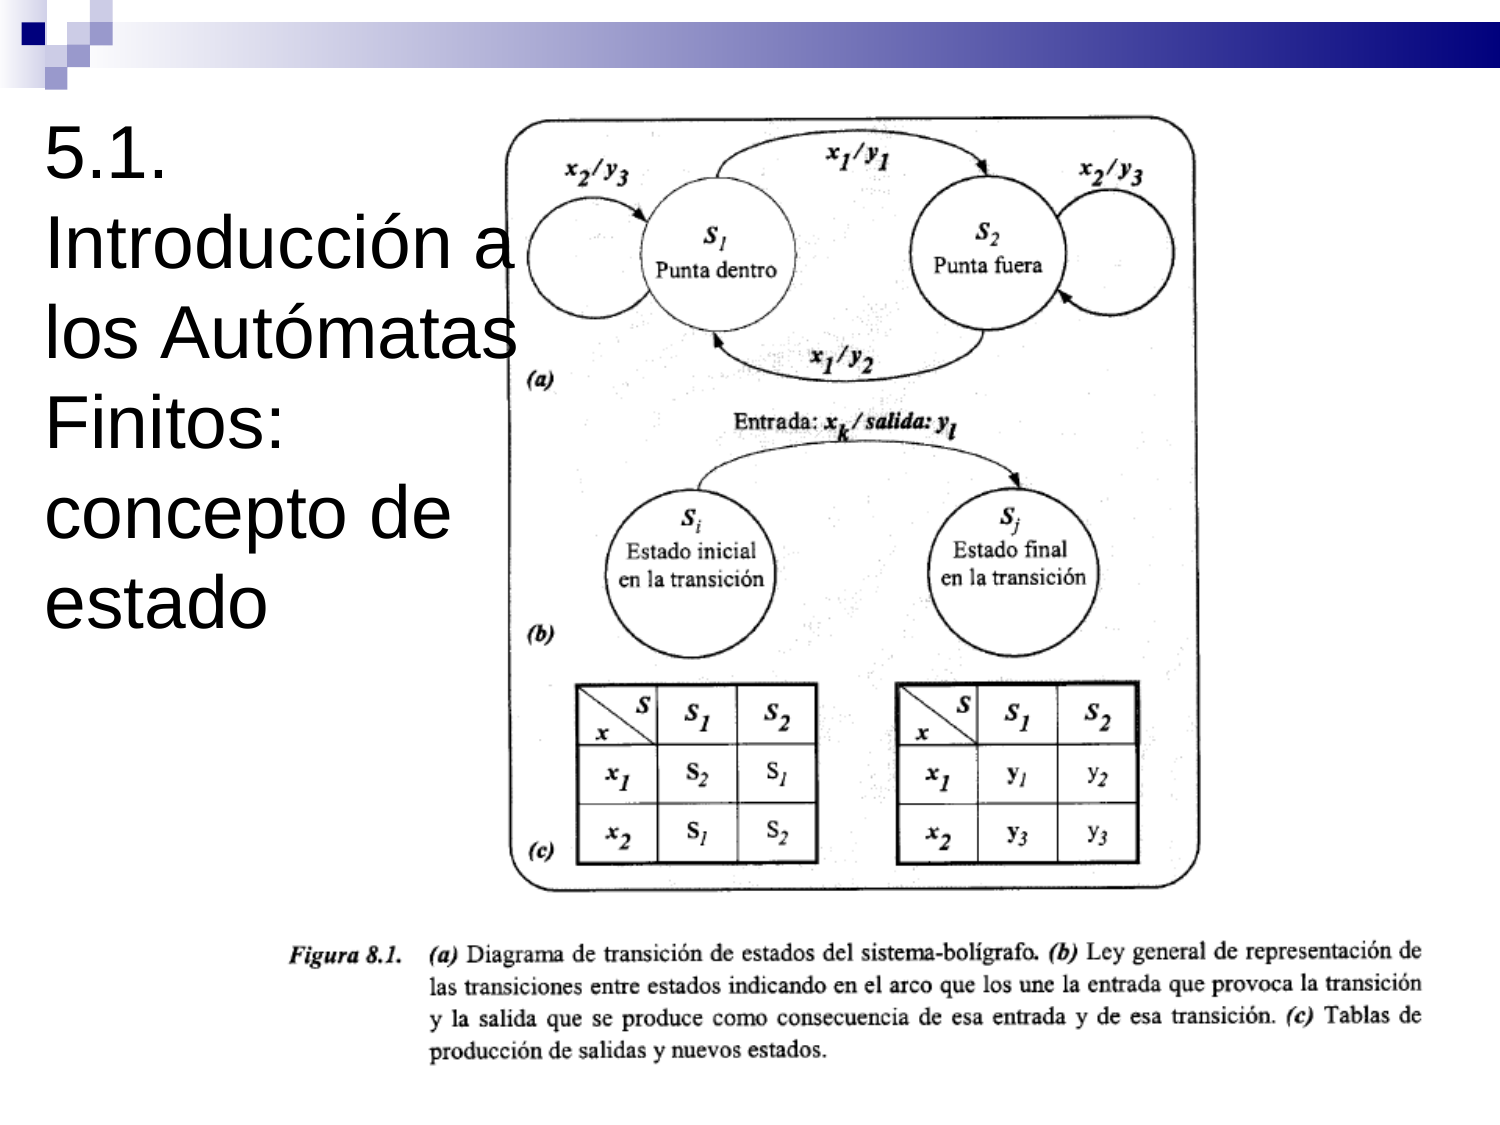

# 5.1. Introducción a los Autómatas Finitos: concepto de estado